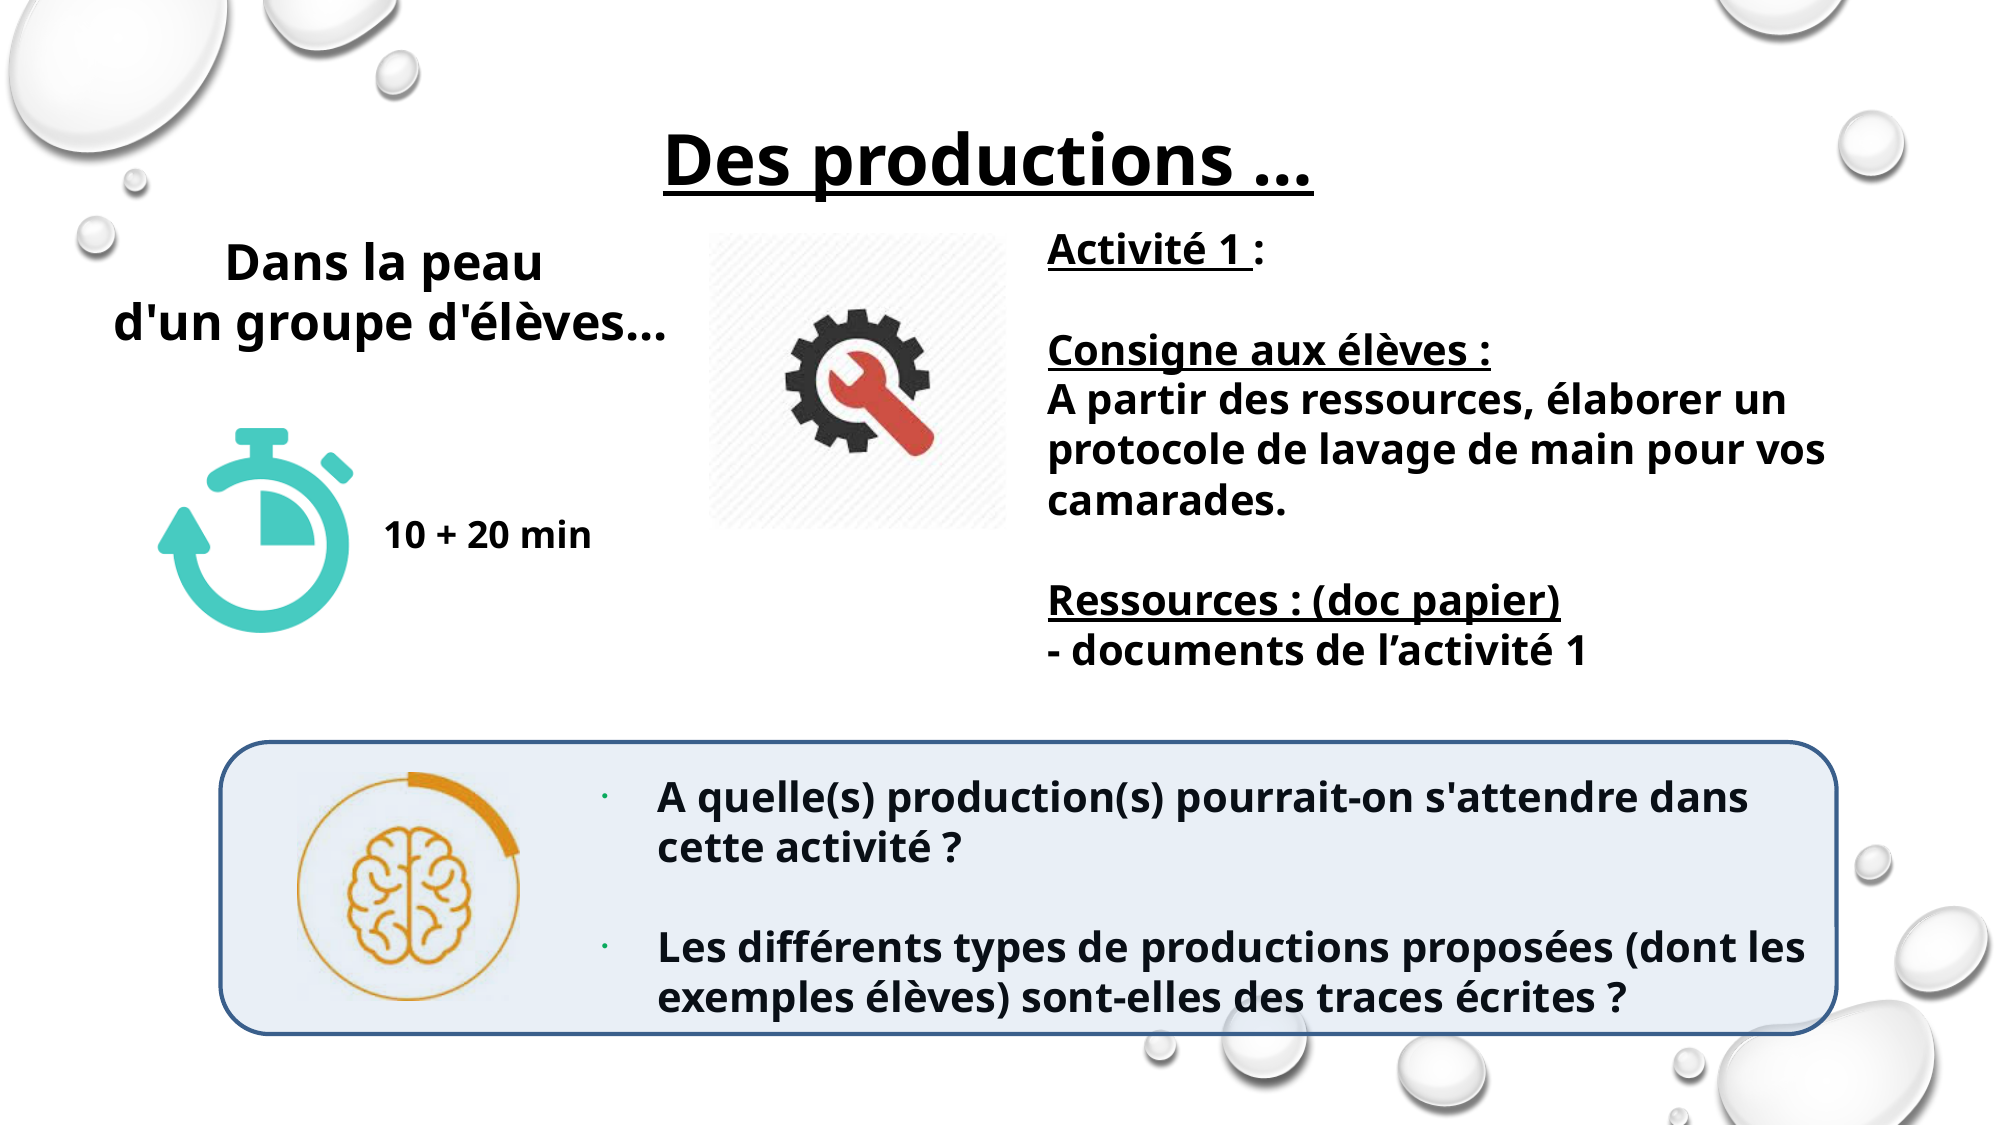

Des productions …
Activité 1 :
Consigne aux élèves :
A partir des ressources, élaborer un protocole de lavage de main pour vos camarades.
Ressources : (doc papier)
- documents de l’activité 1
Dans la peau
d'un groupe d'élèves...
10 + 20 min
A quelle(s) production(s) pourrait-on s'attendre dans cette activité ?
Les différents types de productions proposées (dont les exemples élèves) sont-elles des traces écrites ?